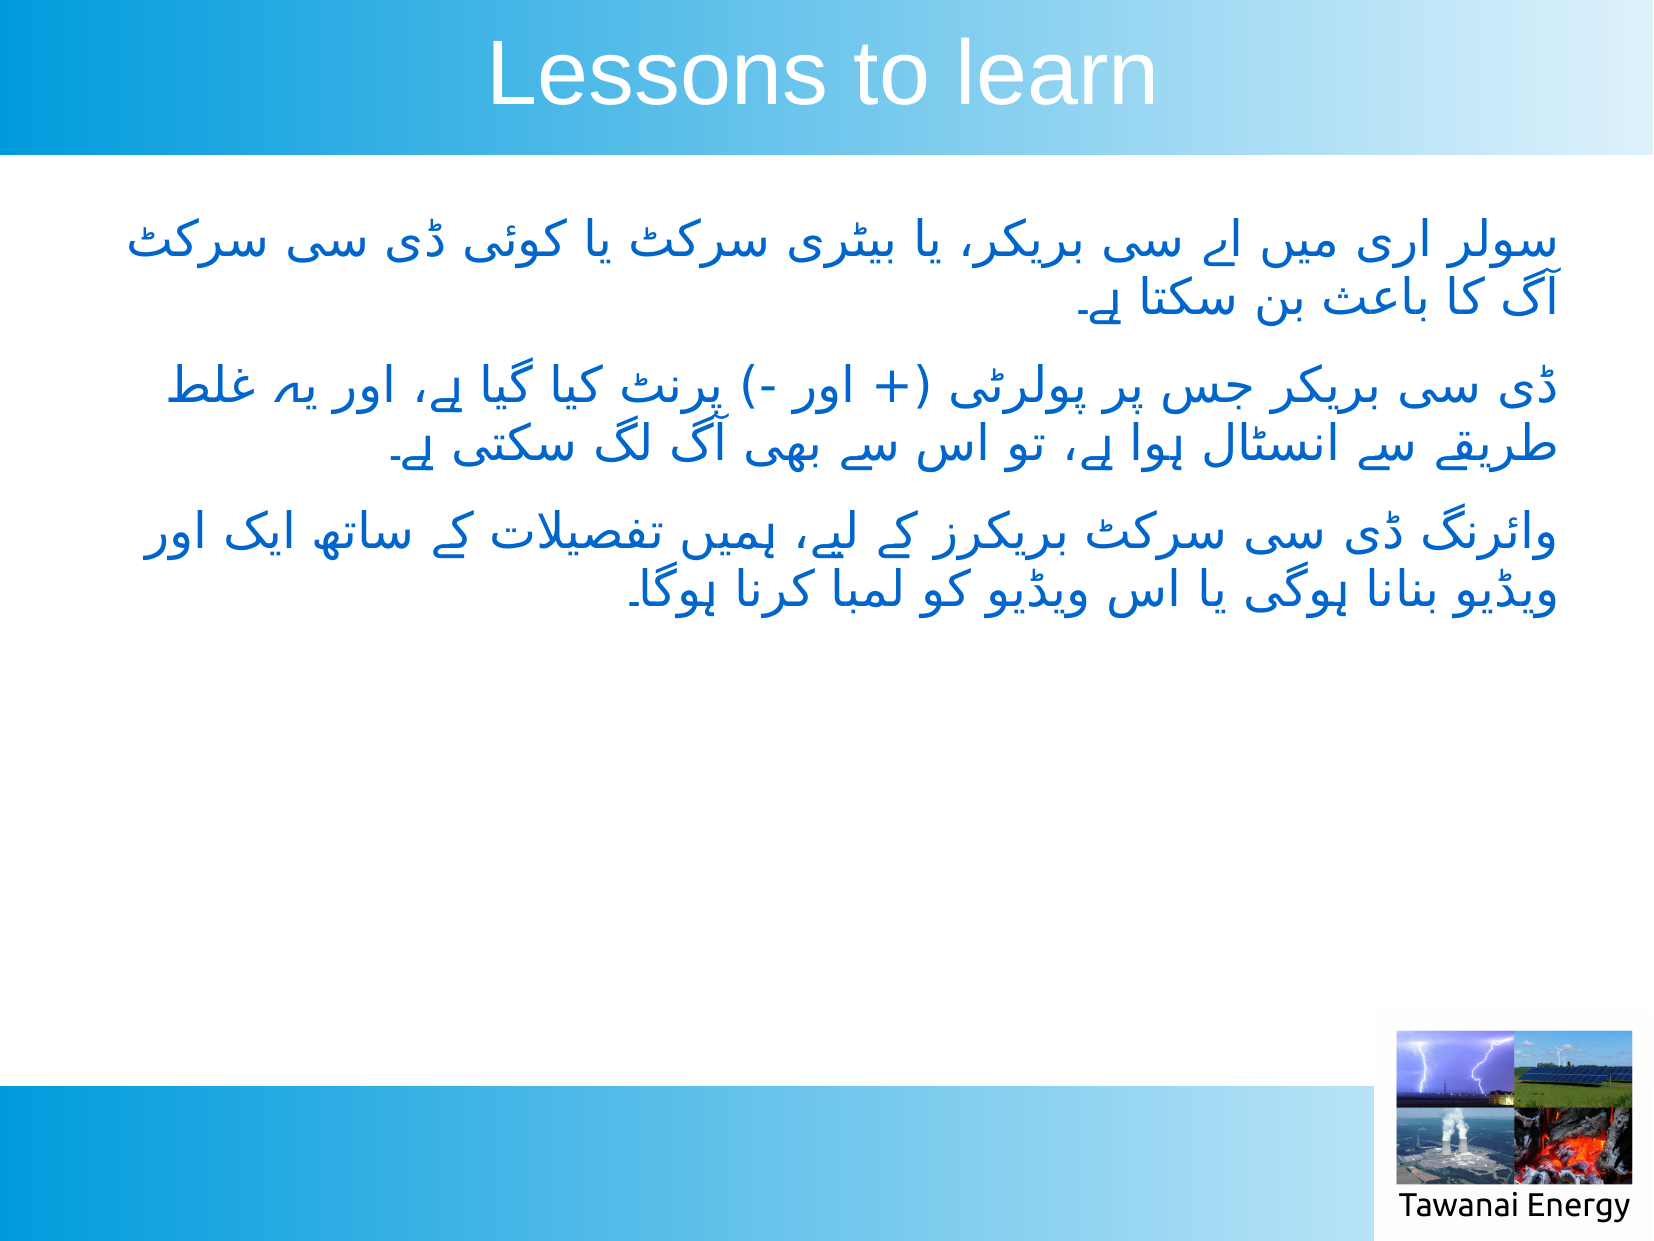

# Lessons to learn
سولر اری میں اے سی بریکر، یا بیٹری سرکٹ یا کوئی ڈی سی سرکٹ آگ کا باعث بن سکتا ہے۔
ڈی سی بریکر جس پر پولرٹی (+ اور -) پرنٹ کیا گیا ہے، اور یہ غلط طریقے سے انسٹال ہوا ہے، تو اس سے بھی آگ لگ سکتی ہے۔
وائرنگ ڈی سی سرکٹ بریکرز کے لیے، ہمیں تفصیلات کے ساتھ ایک اور ویڈیو بنانا ہوگی یا اس ویڈیو کو لمبا کرنا ہوگا۔